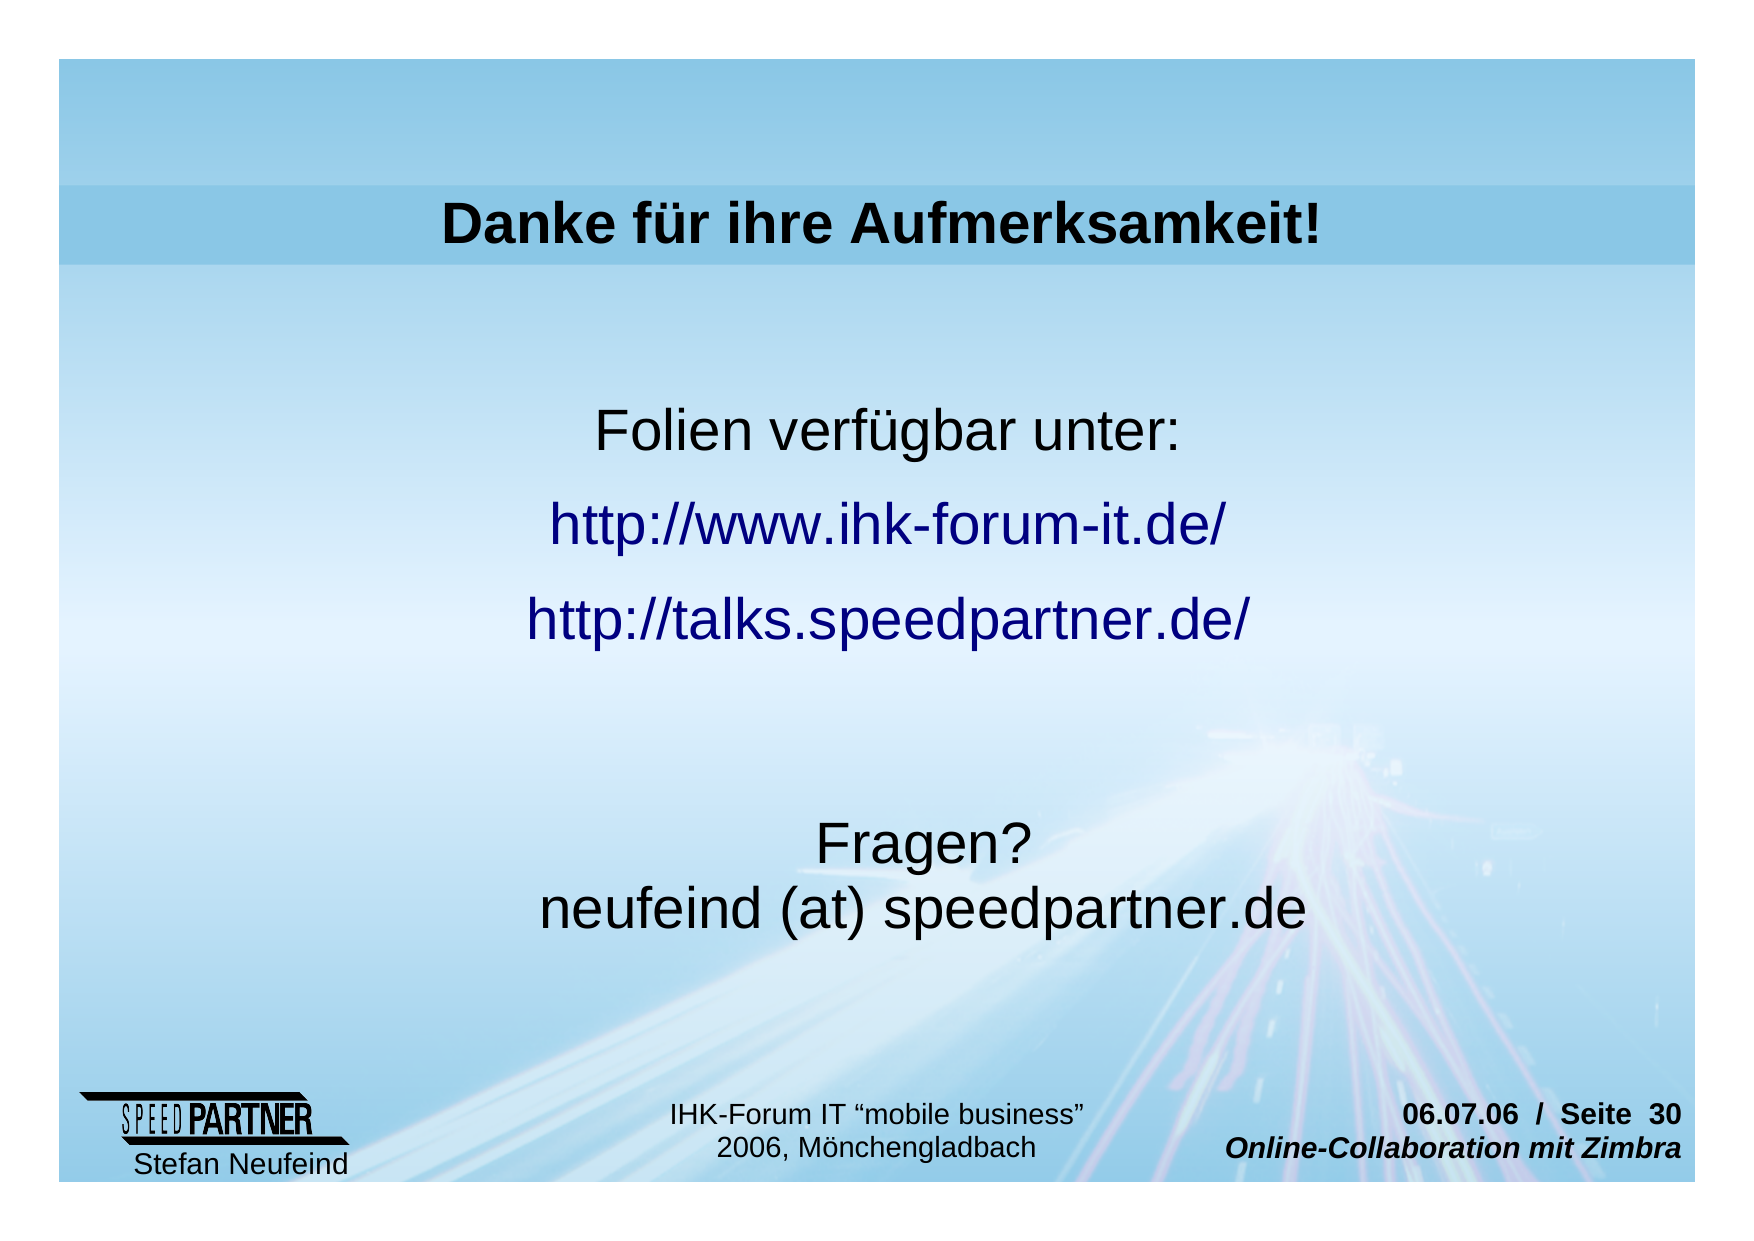

# Danke für ihre Aufmerksamkeit!
Folien verfügbar unter:
http://www.ihk-forum-it.de/
http://talks.speedpartner.de/
Fragen?
neufeind (at) speedpartner.de